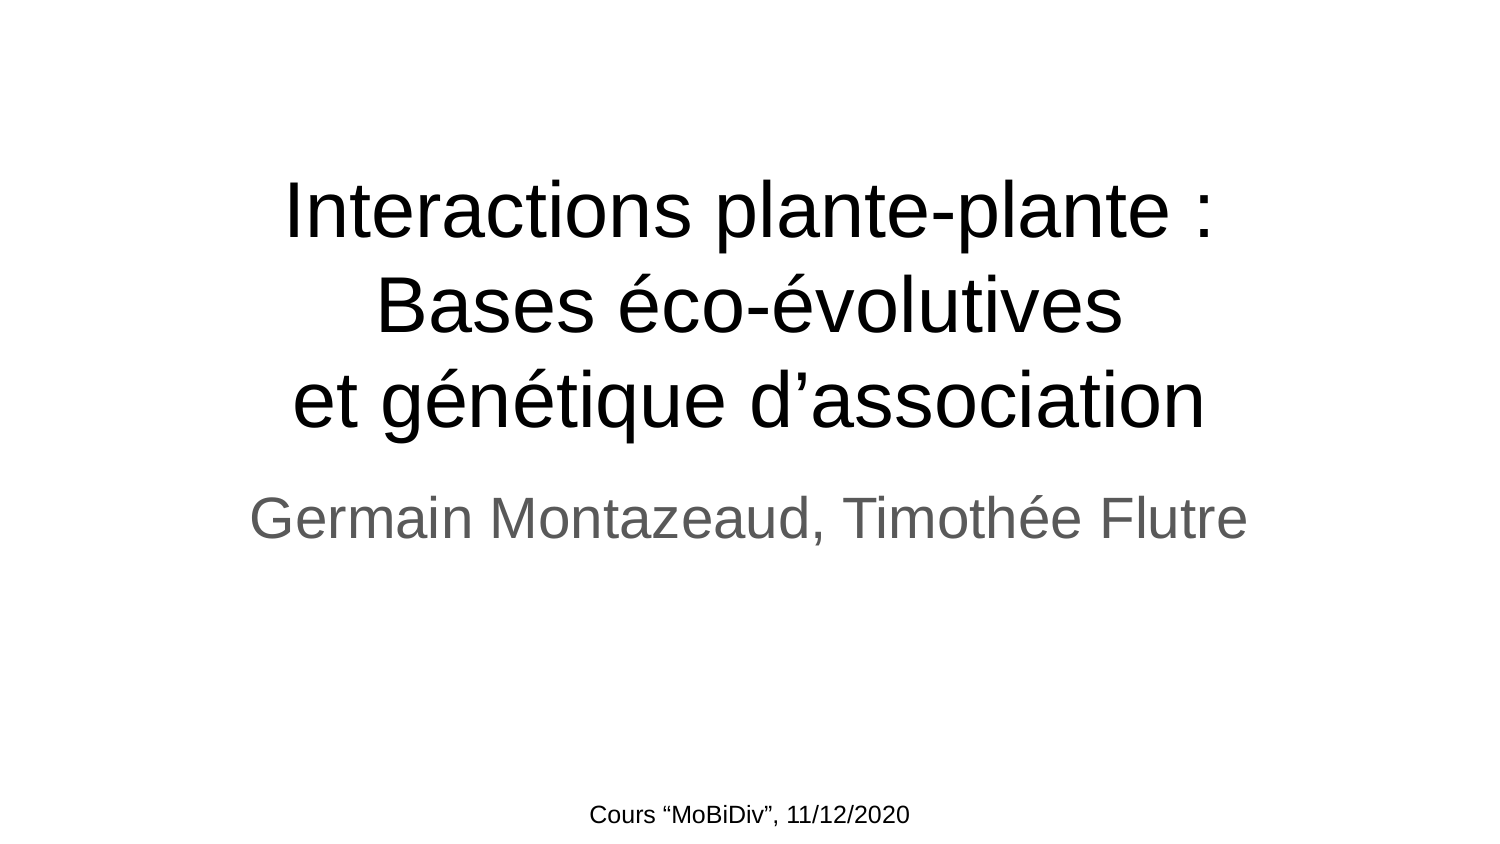

# Interactions plante-plante : Bases éco-évolutives et génétique d’association
Germain Montazeaud, Timothée Flutre